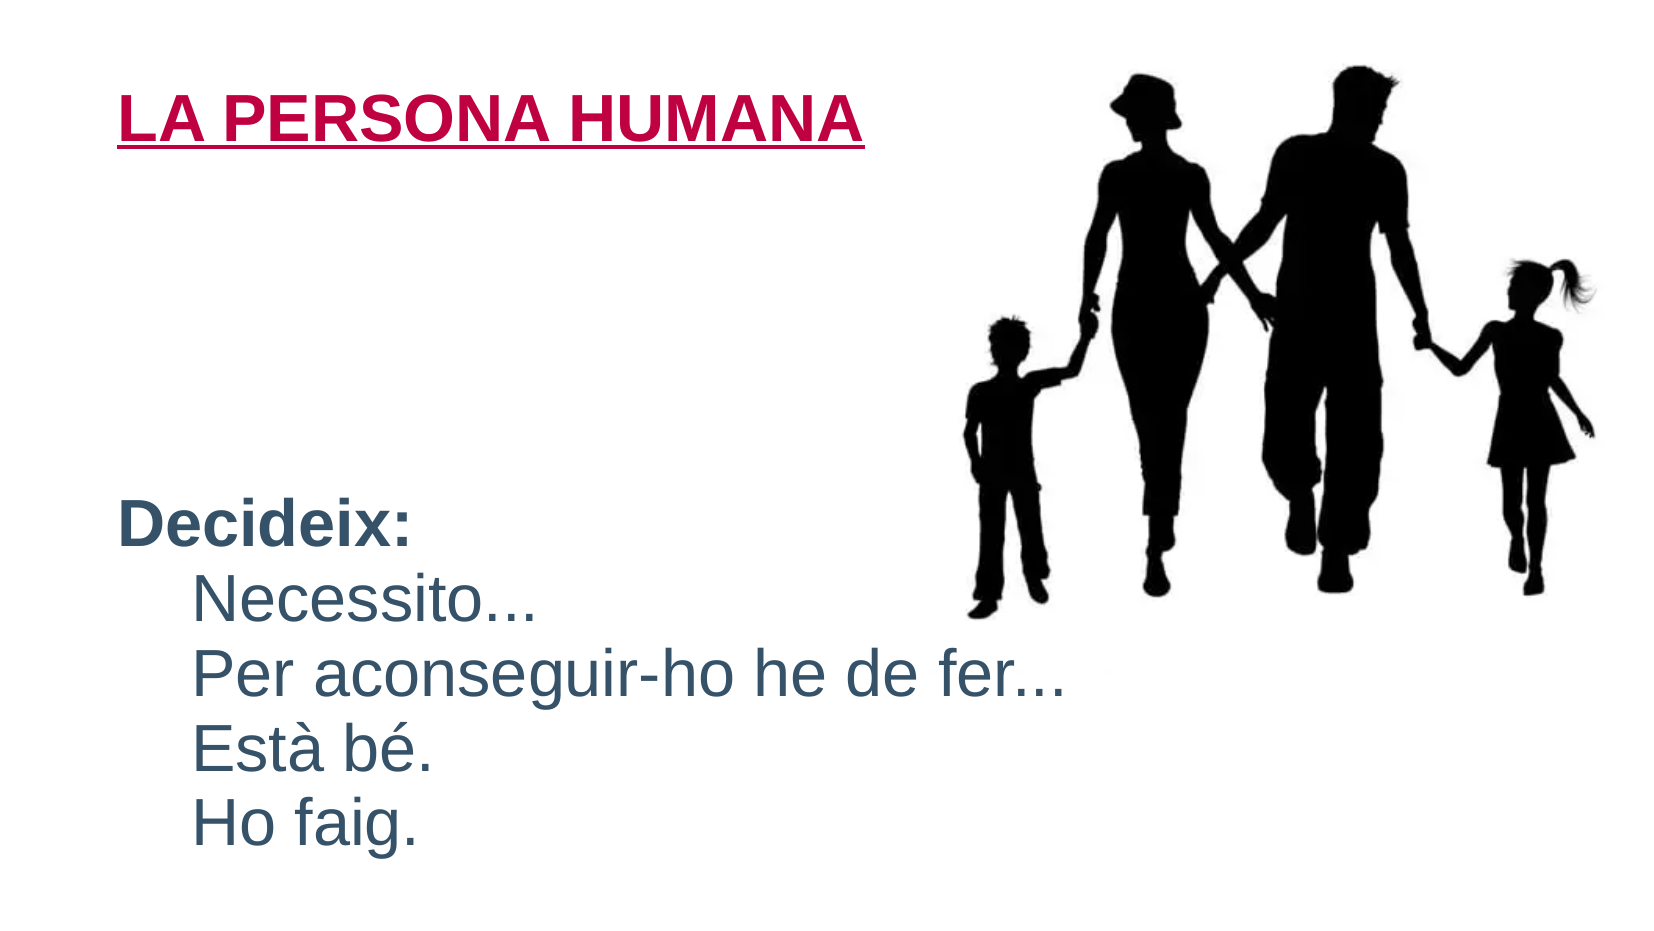

LA PERSONA HUMANA
Decideix:
	Necessito...
	Per aconseguir-ho he de fer...
	Està bé.
	Ho faig.